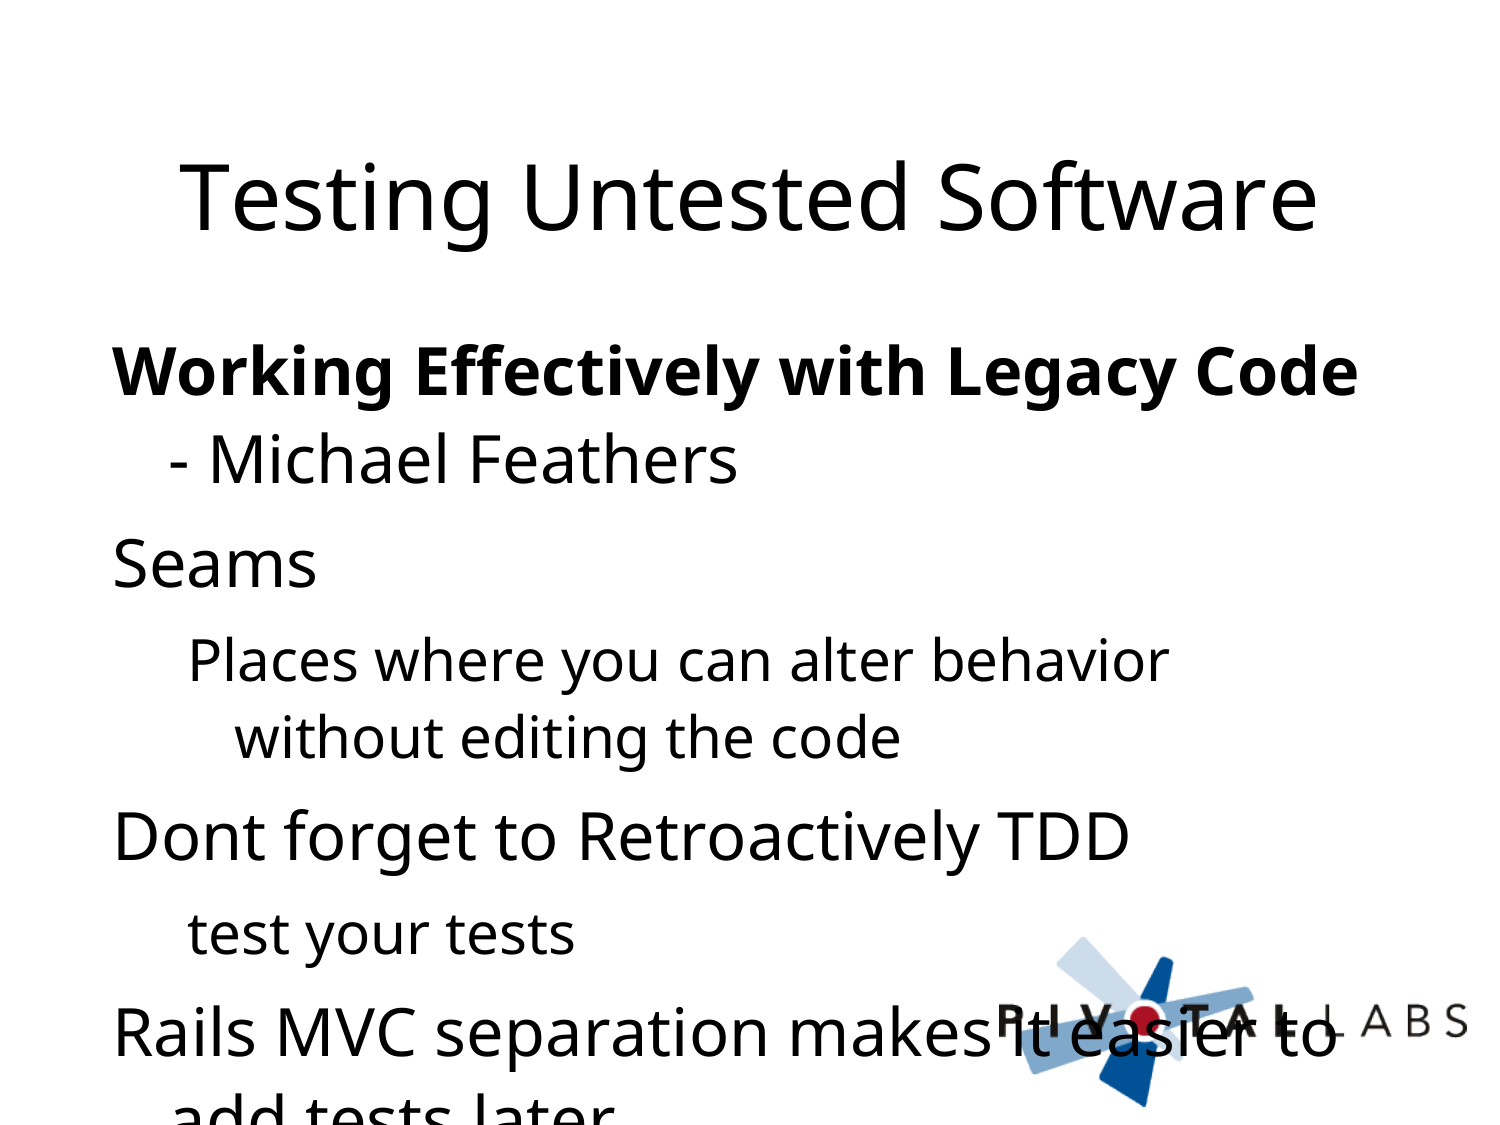

# Testing Untested Software
Working Effectively with Legacy Code - Michael Feathers
Seams
Places where you can alter behavior without editing the code
Dont forget to Retroactively TDD
test your tests
Rails MVC separation makes it easier to add tests later